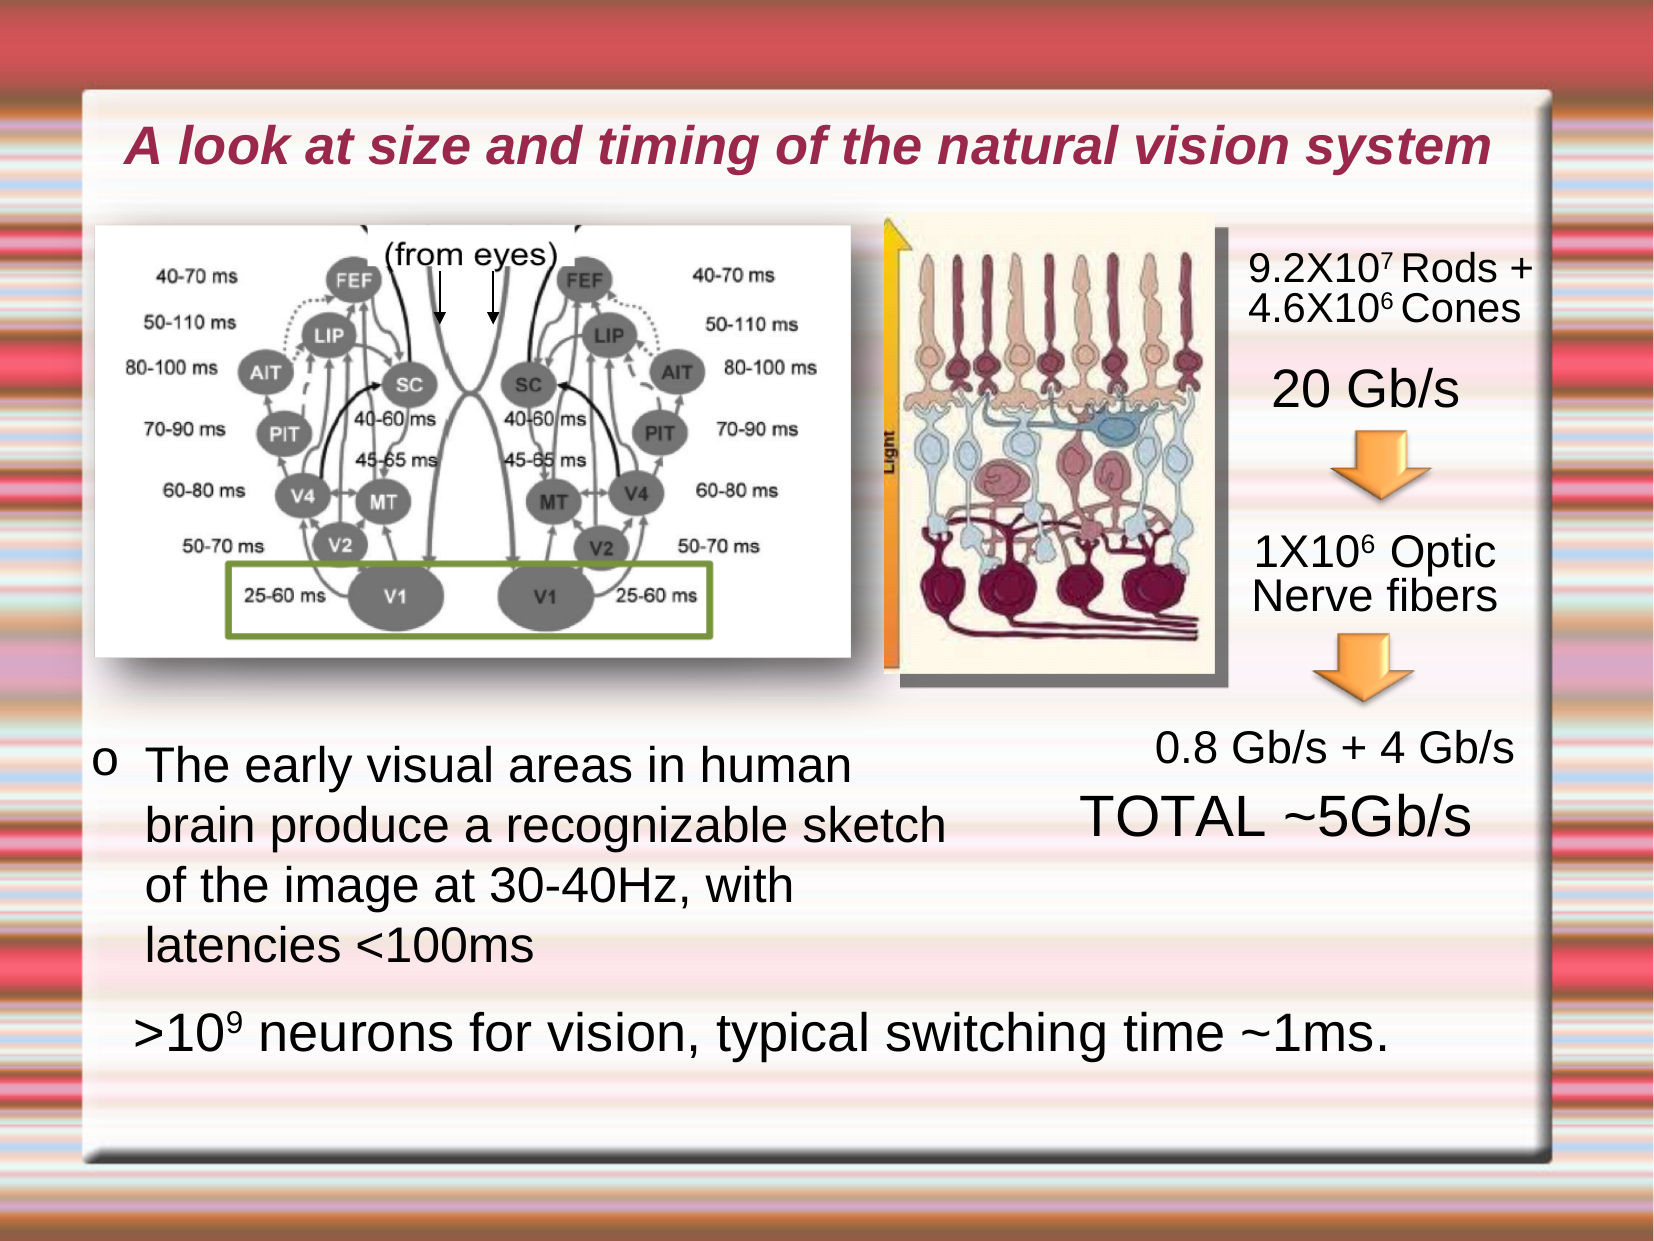

A look at size and timing of the natural vision system
Adapted from H. Kirchner, S.J. Thorpe / Vision Research 46 (2006) 1762–1776
9.2X107 Rods + 4.6X106 Cones
20 Gb/s
1X106 Optic Nerve fibers
0.8 Gb/s + 4 Gb/s
The early visual areas in human brain produce a recognizable sketch of the image at 30-40Hz, with latencies <100ms
TOTAL ~5Gb/s
>109 neurons for vision, typical switching time ~1ms.